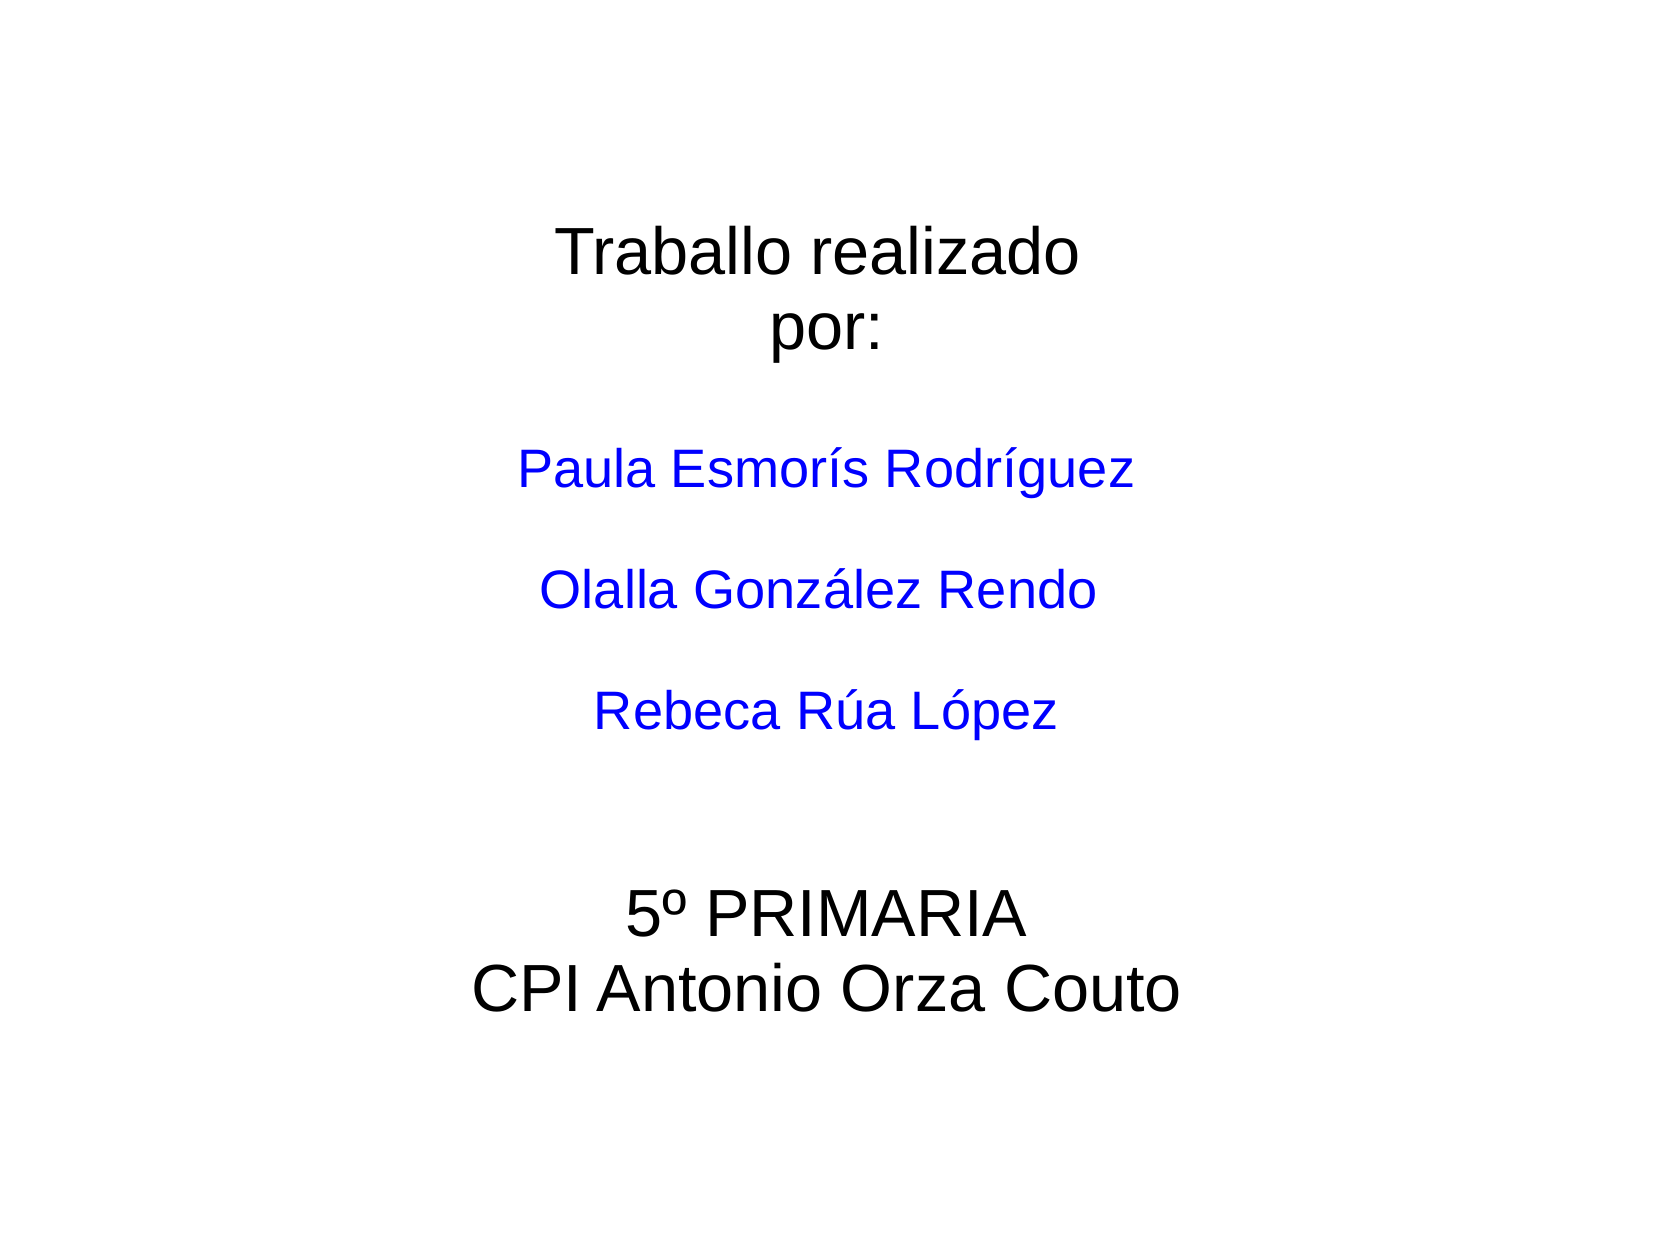

# Traballo realizado por: Paula Esmorís Rodríguez Olalla González Rendo Rebeca Rúa López 5º PRIMARIA CPI Antonio Orza Couto